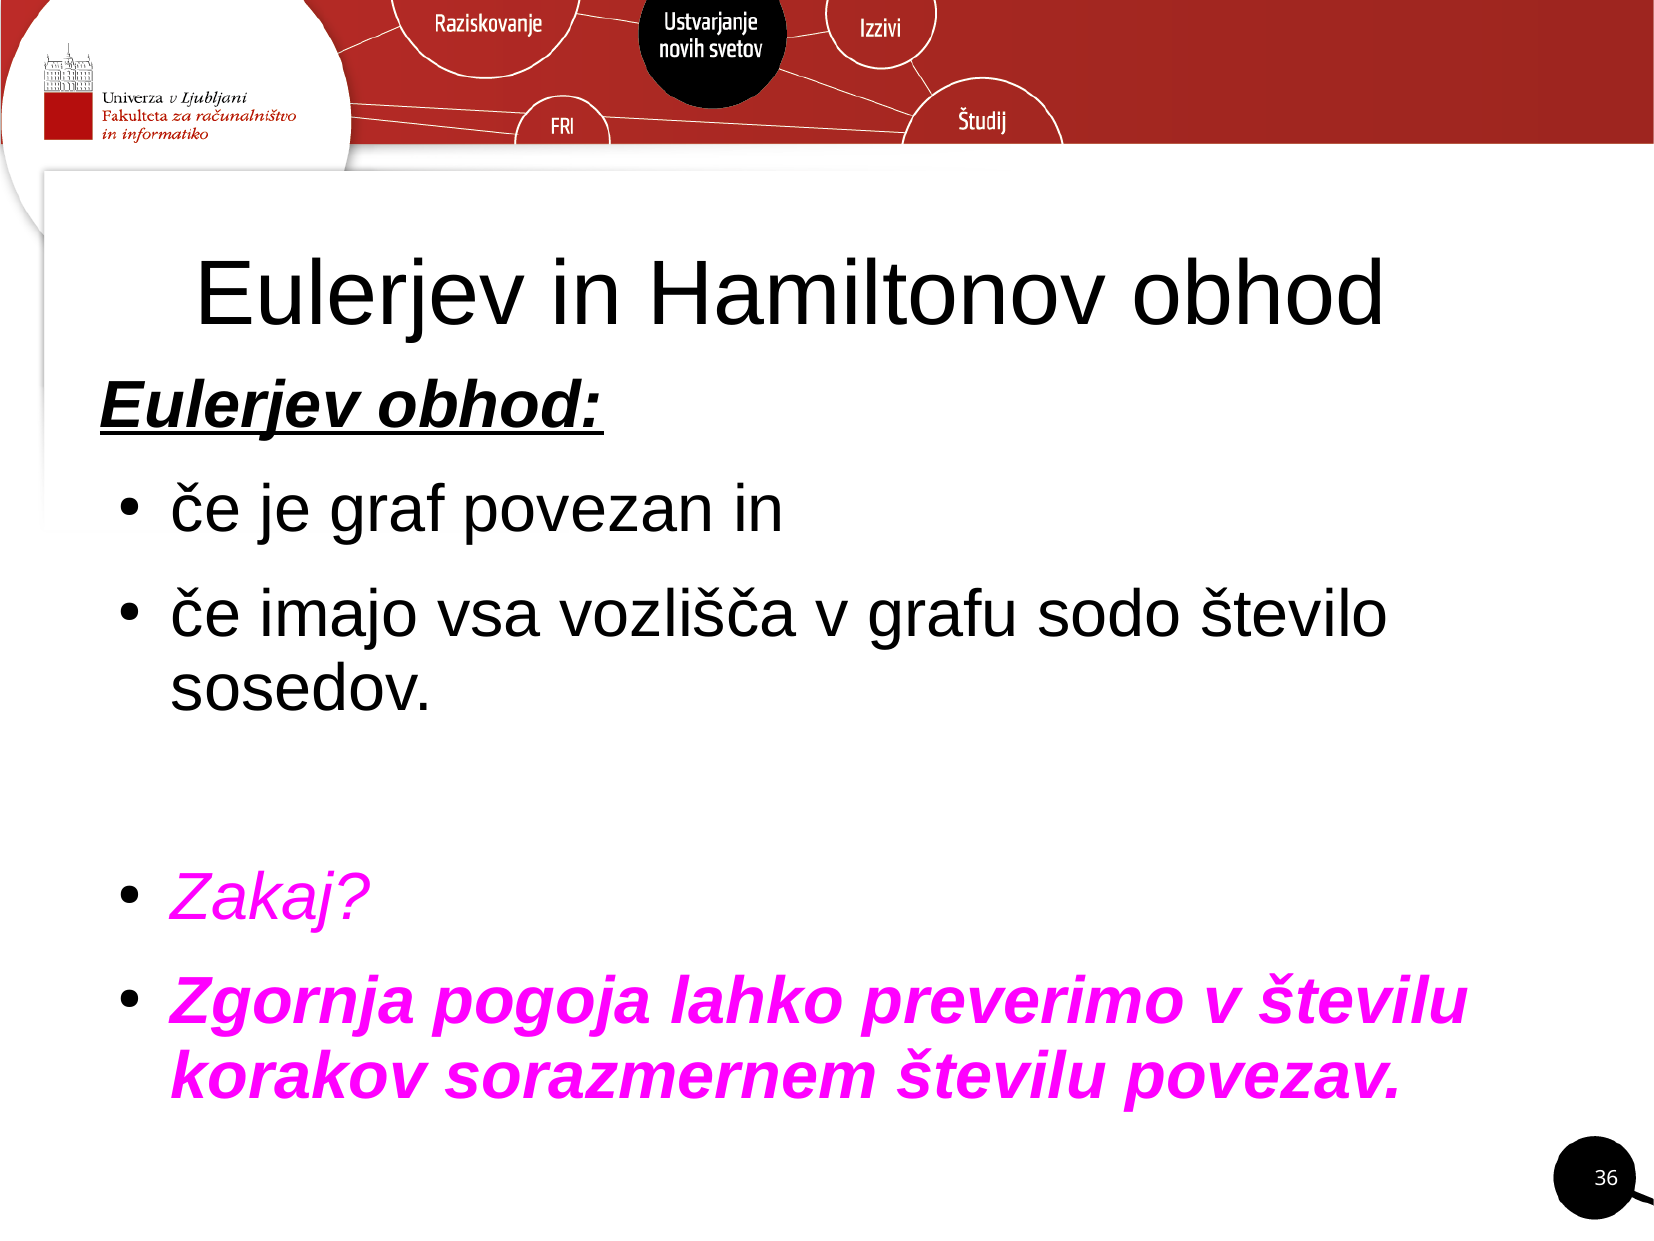

# Eulerjev in Hamiltonov obhod
Eulerjev obhod:
če je graf povezan in
če imajo vsa vozlišča v grafu sodo število sosedov.
Zakaj?
Zgornja pogoja lahko preverimo v številu korakov sorazmernem številu povezav.